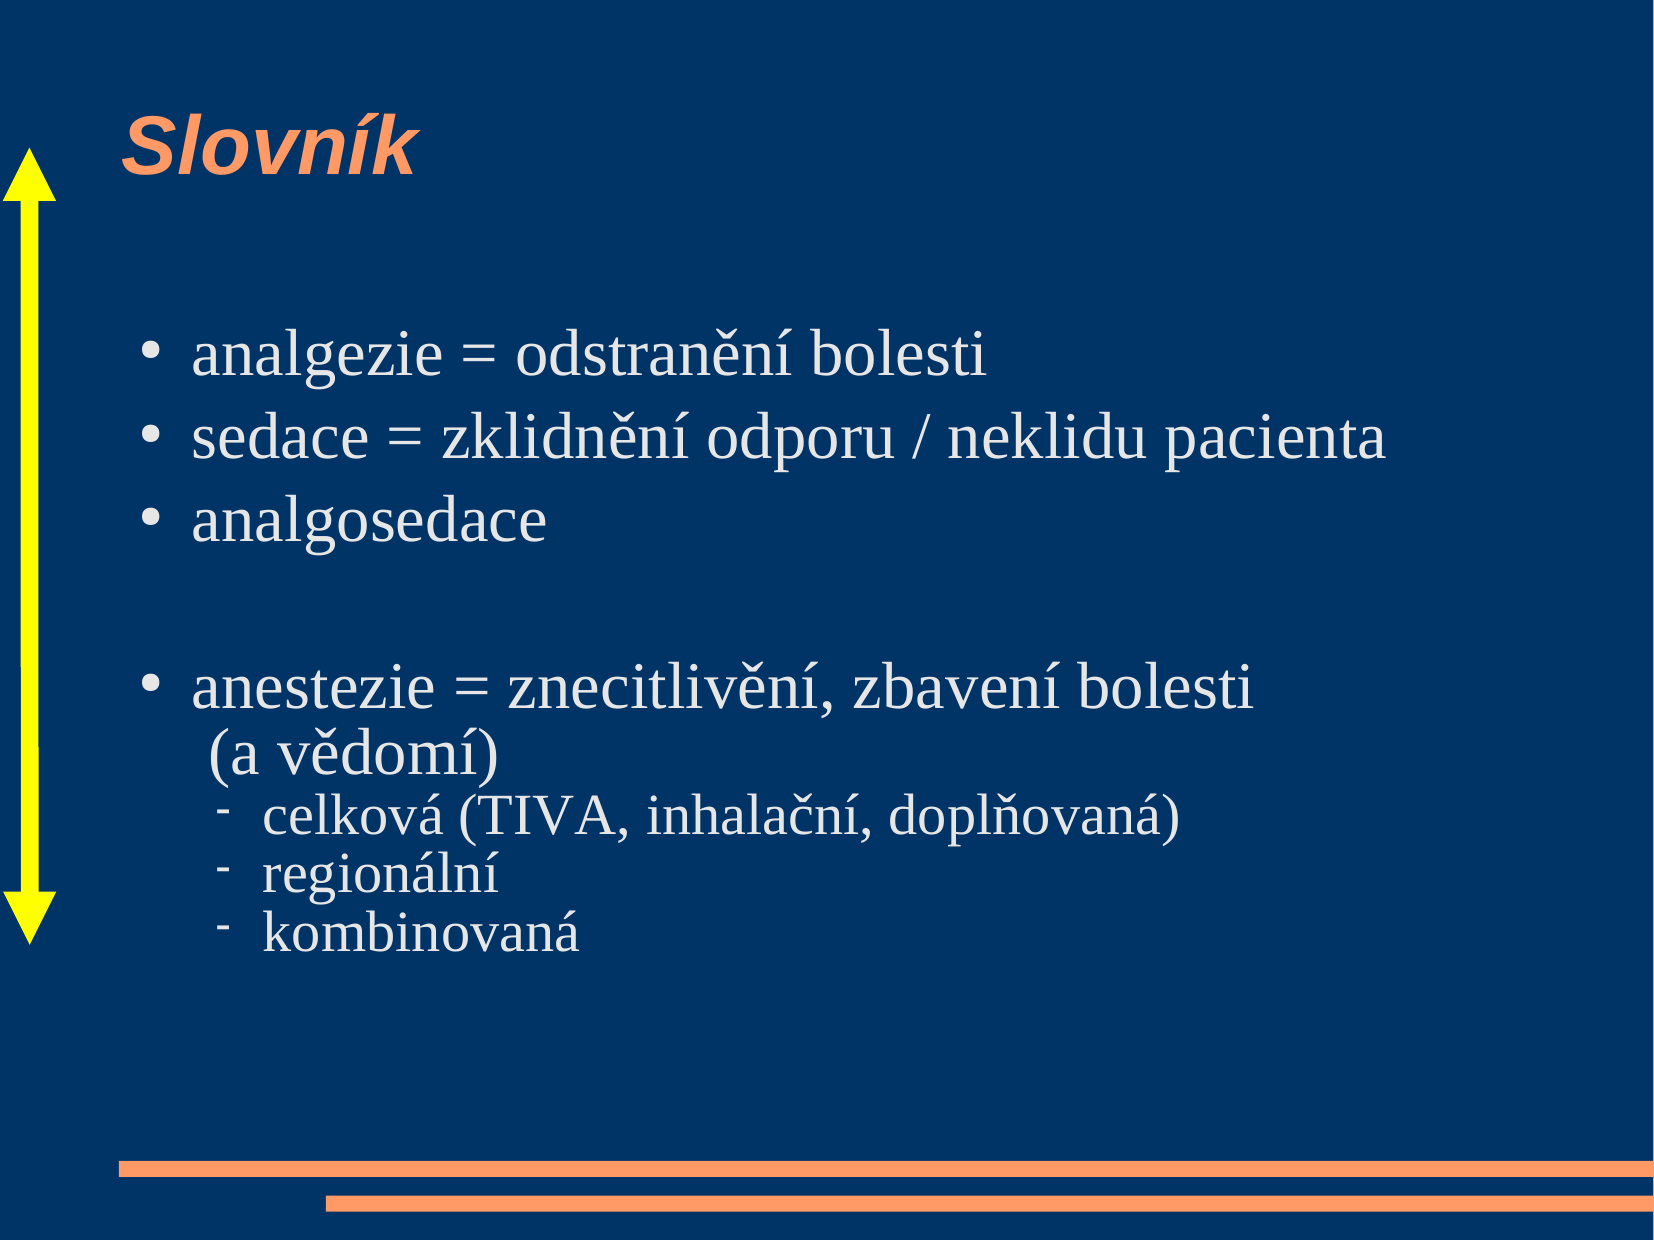

# Slovník
analgezie = odstranění bolesti
sedace = zklidnění odporu / neklidu pacienta
analgosedace
anestezie = znecitlivění, zbavení bolesti
 (a vědomí)
celková (TIVA, inhalační, doplňovaná)
regionální
kombinovaná